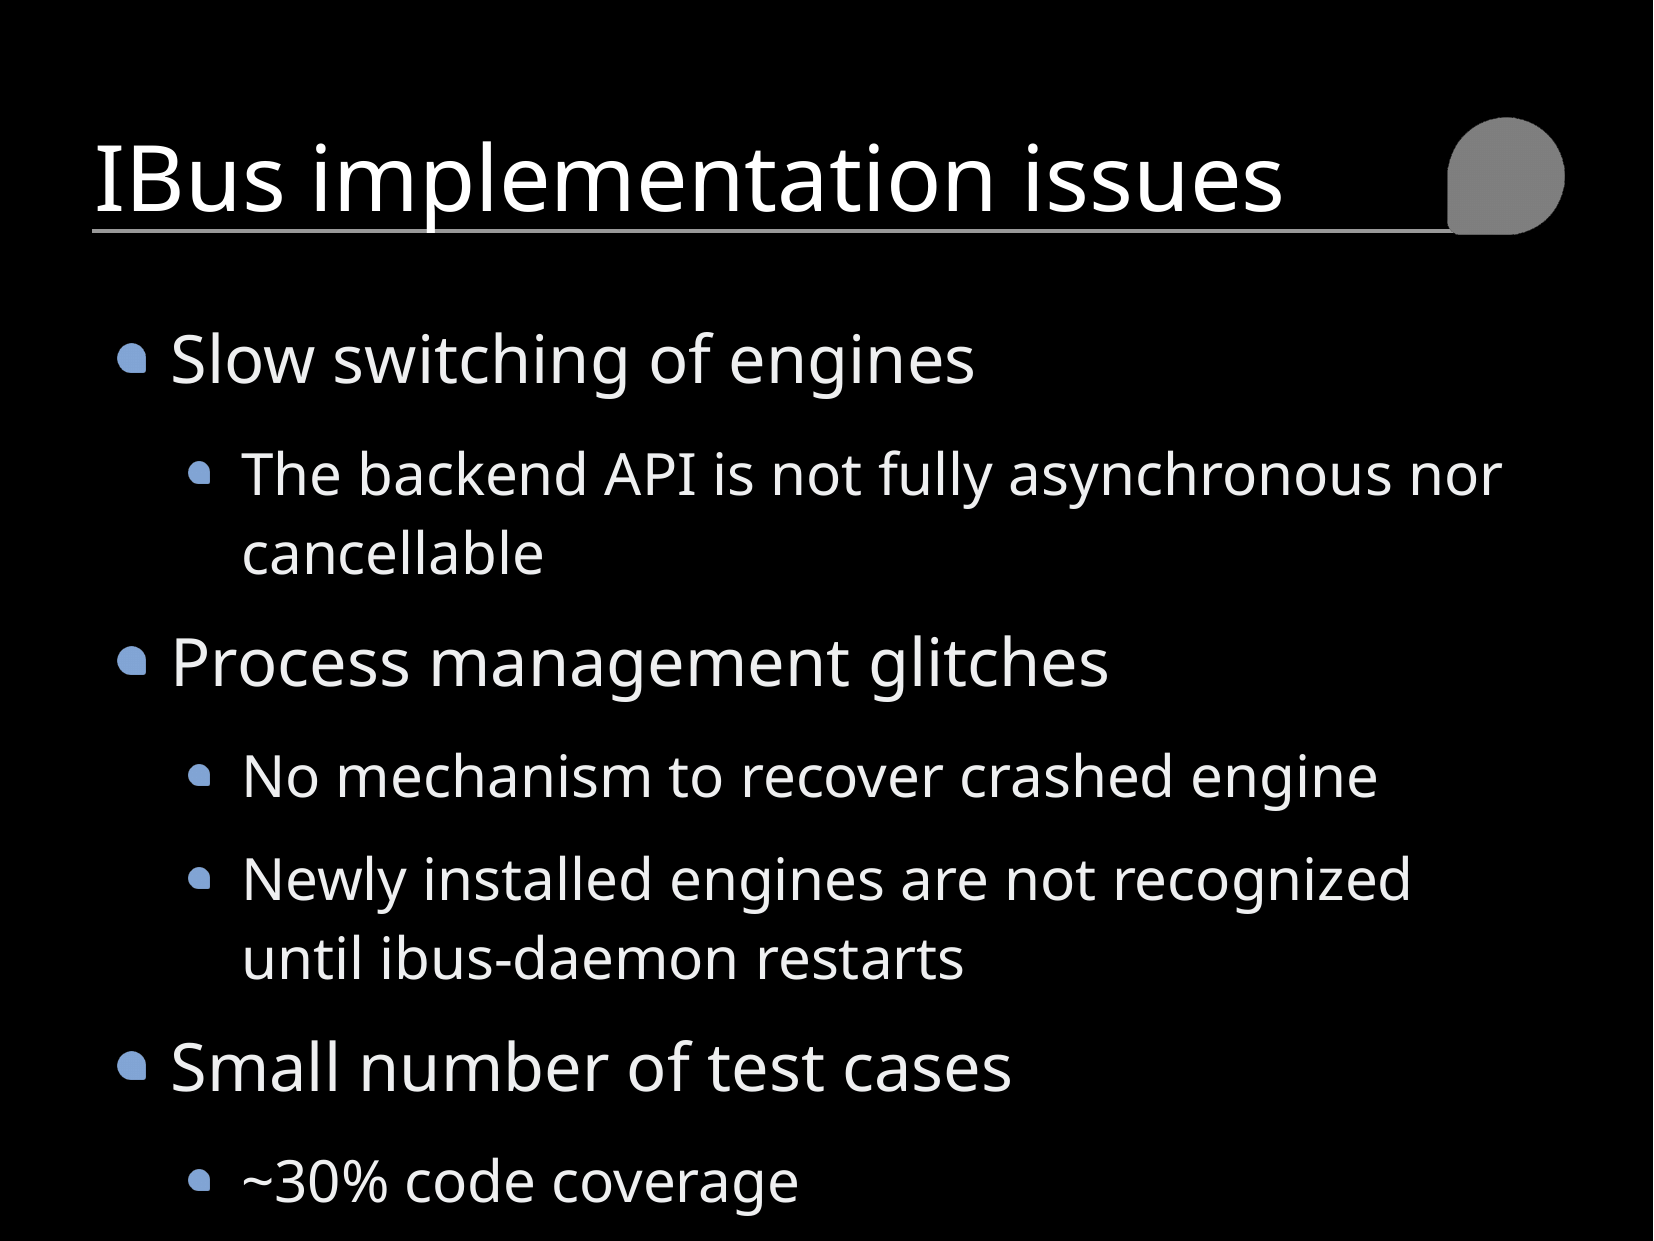

# IBus implementation issues
Slow switching of engines
The backend API is not fully asynchronous nor cancellable
Process management glitches
No mechanism to recover crashed engine
Newly installed engines are not recognized until ibus-daemon restarts
Small number of test cases
~30% code coverage